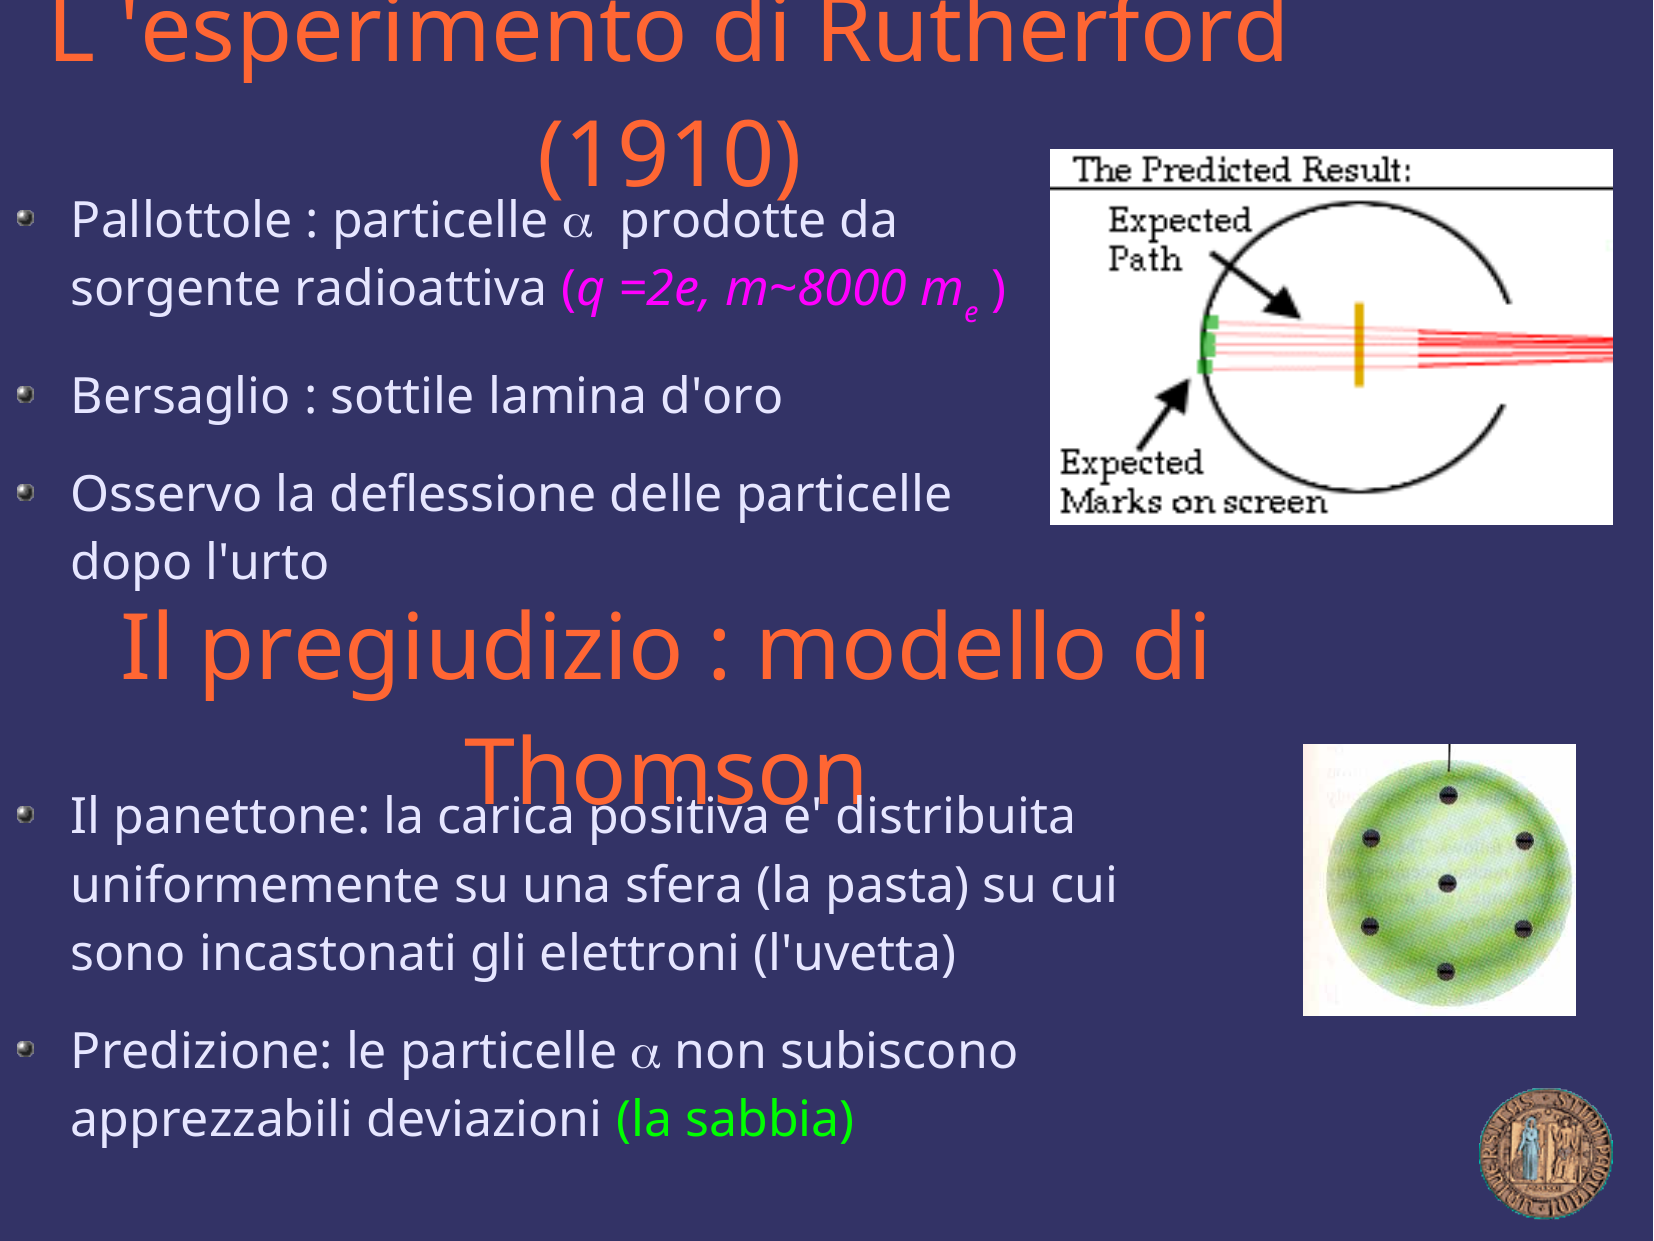

# L 'esperimento di Rutherford (1910)
Pallottole : particelle a prodotte da sorgente radioattiva (q =2e, m~8000 me )
Bersaglio : sottile lamina d'oro
Osservo la deflessione delle particelle dopo l'urto
Il pregiudizio : modello di Thomson
Il panettone: la carica positiva e' distribuita uniformemente su una sfera (la pasta) su cui sono incastonati gli elettroni (l'uvetta)
Predizione: le particelle a non subiscono apprezzabili deviazioni (la sabbia)